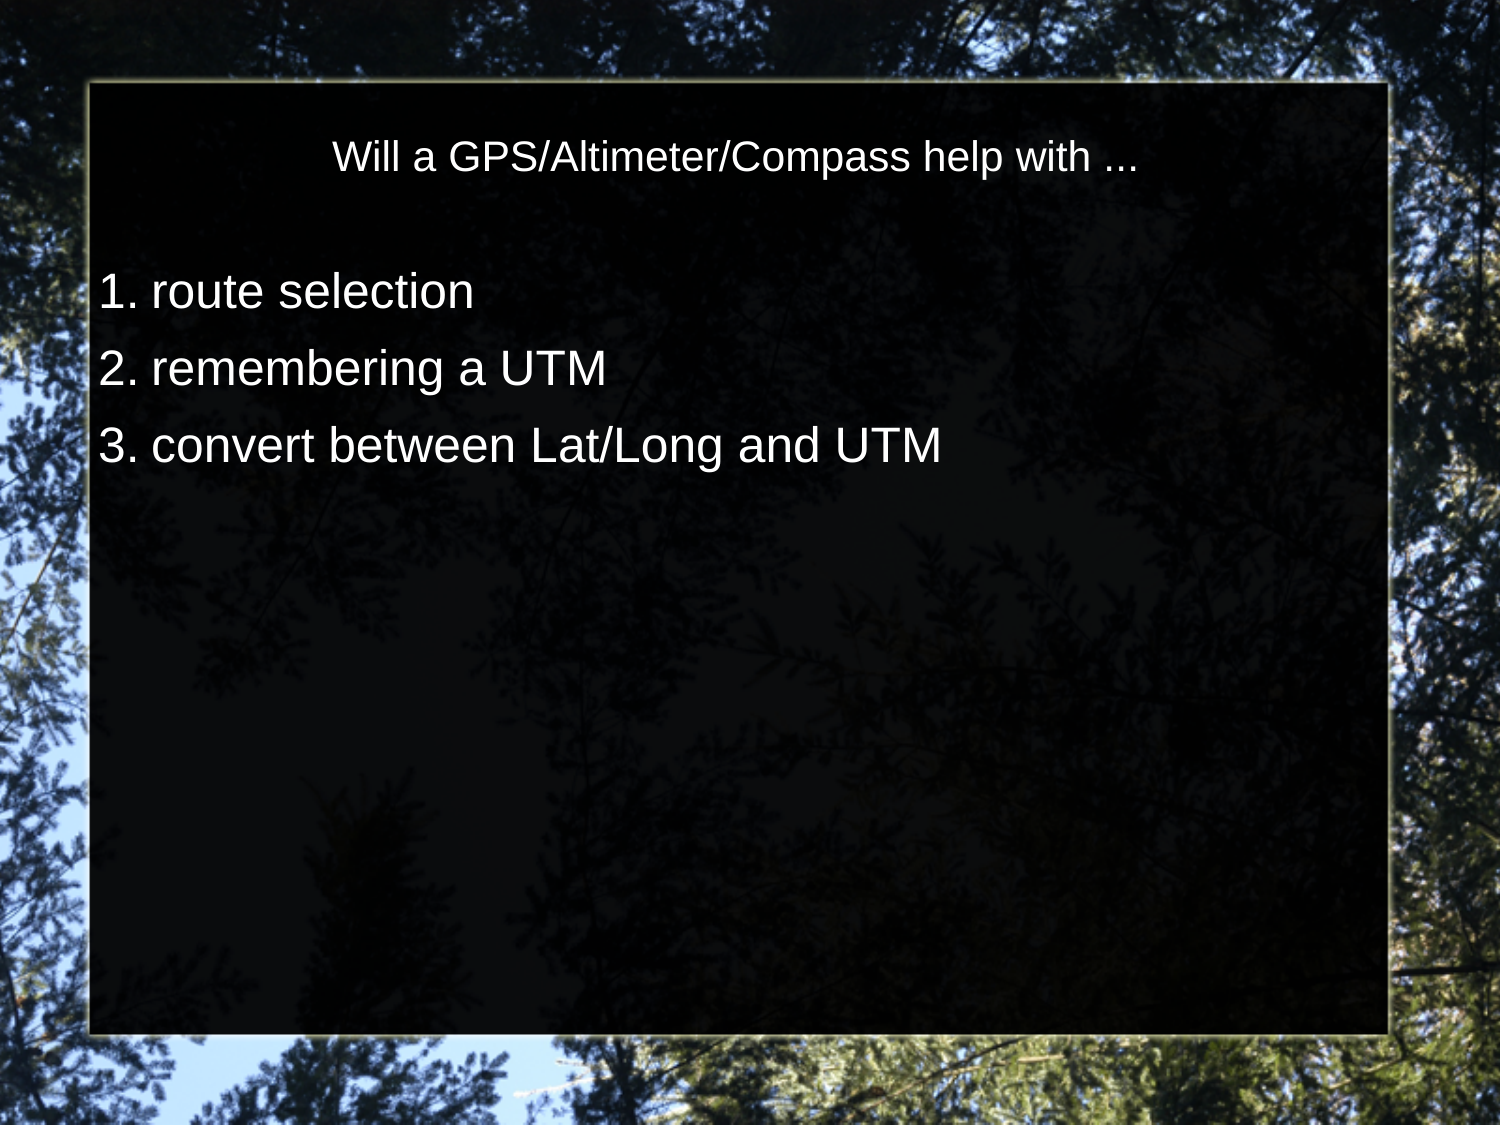

# Will a GPS/Altimeter/Compass help with ...
route selection
remembering a UTM
convert between Lat/Long and UTM